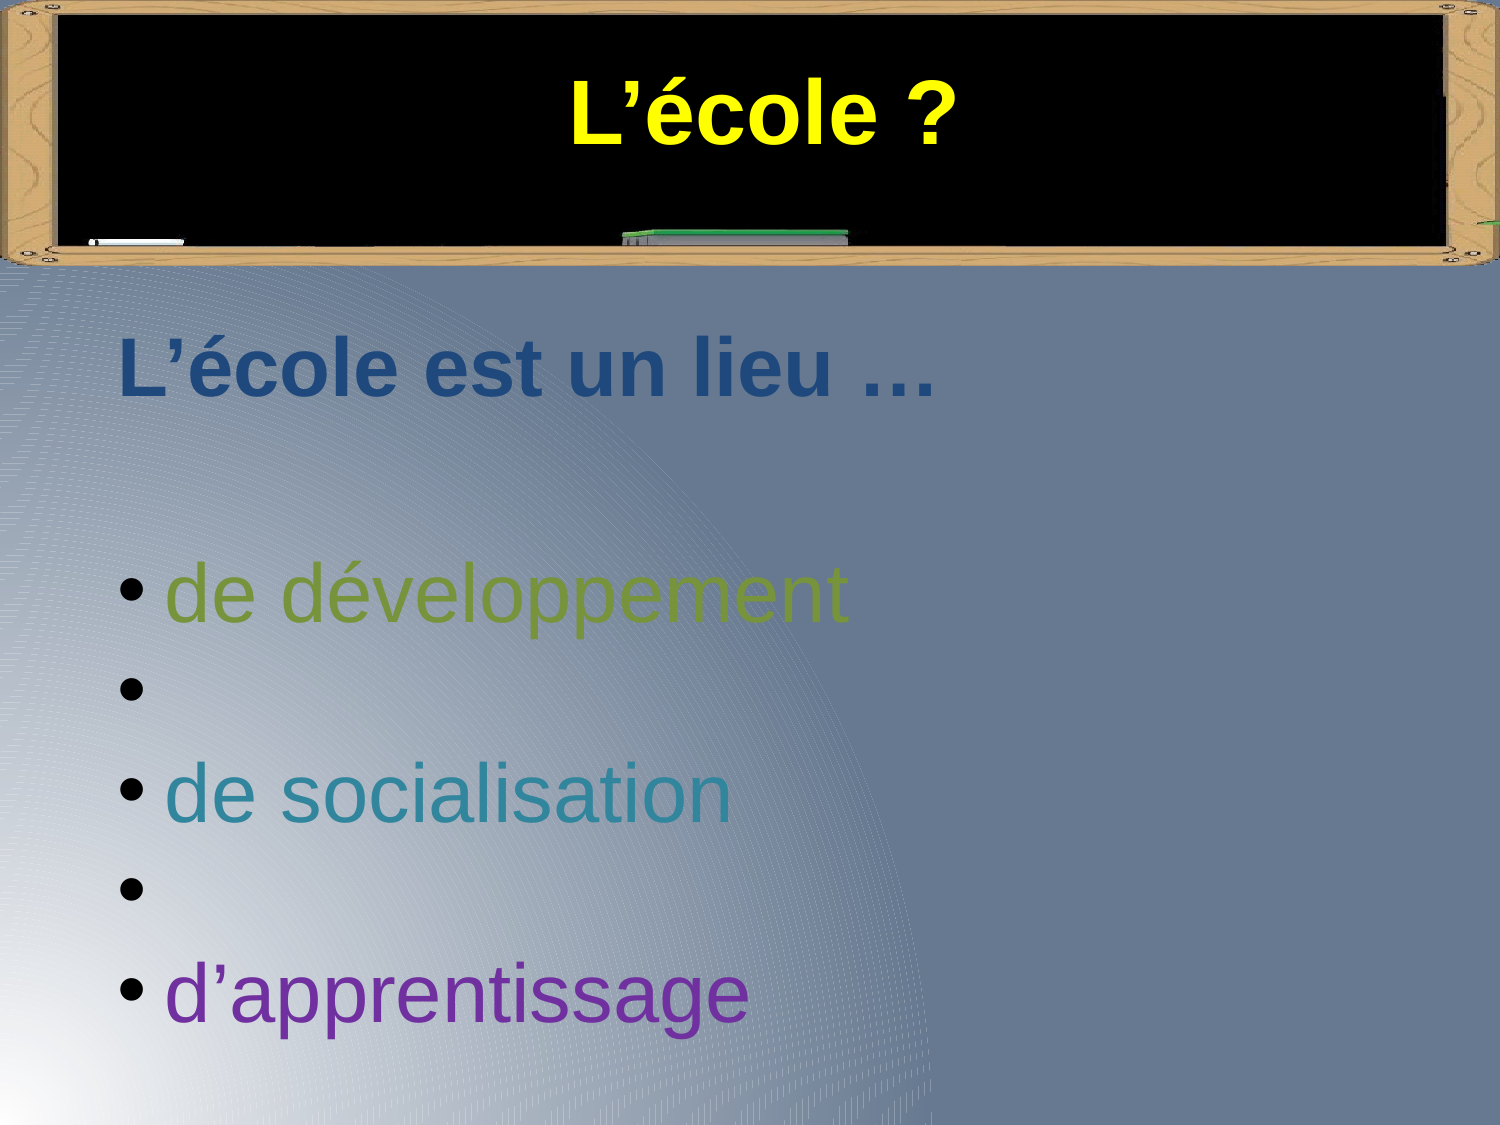

L’école ?
L’école est un lieu …
de développement
de socialisation
d’apprentissage